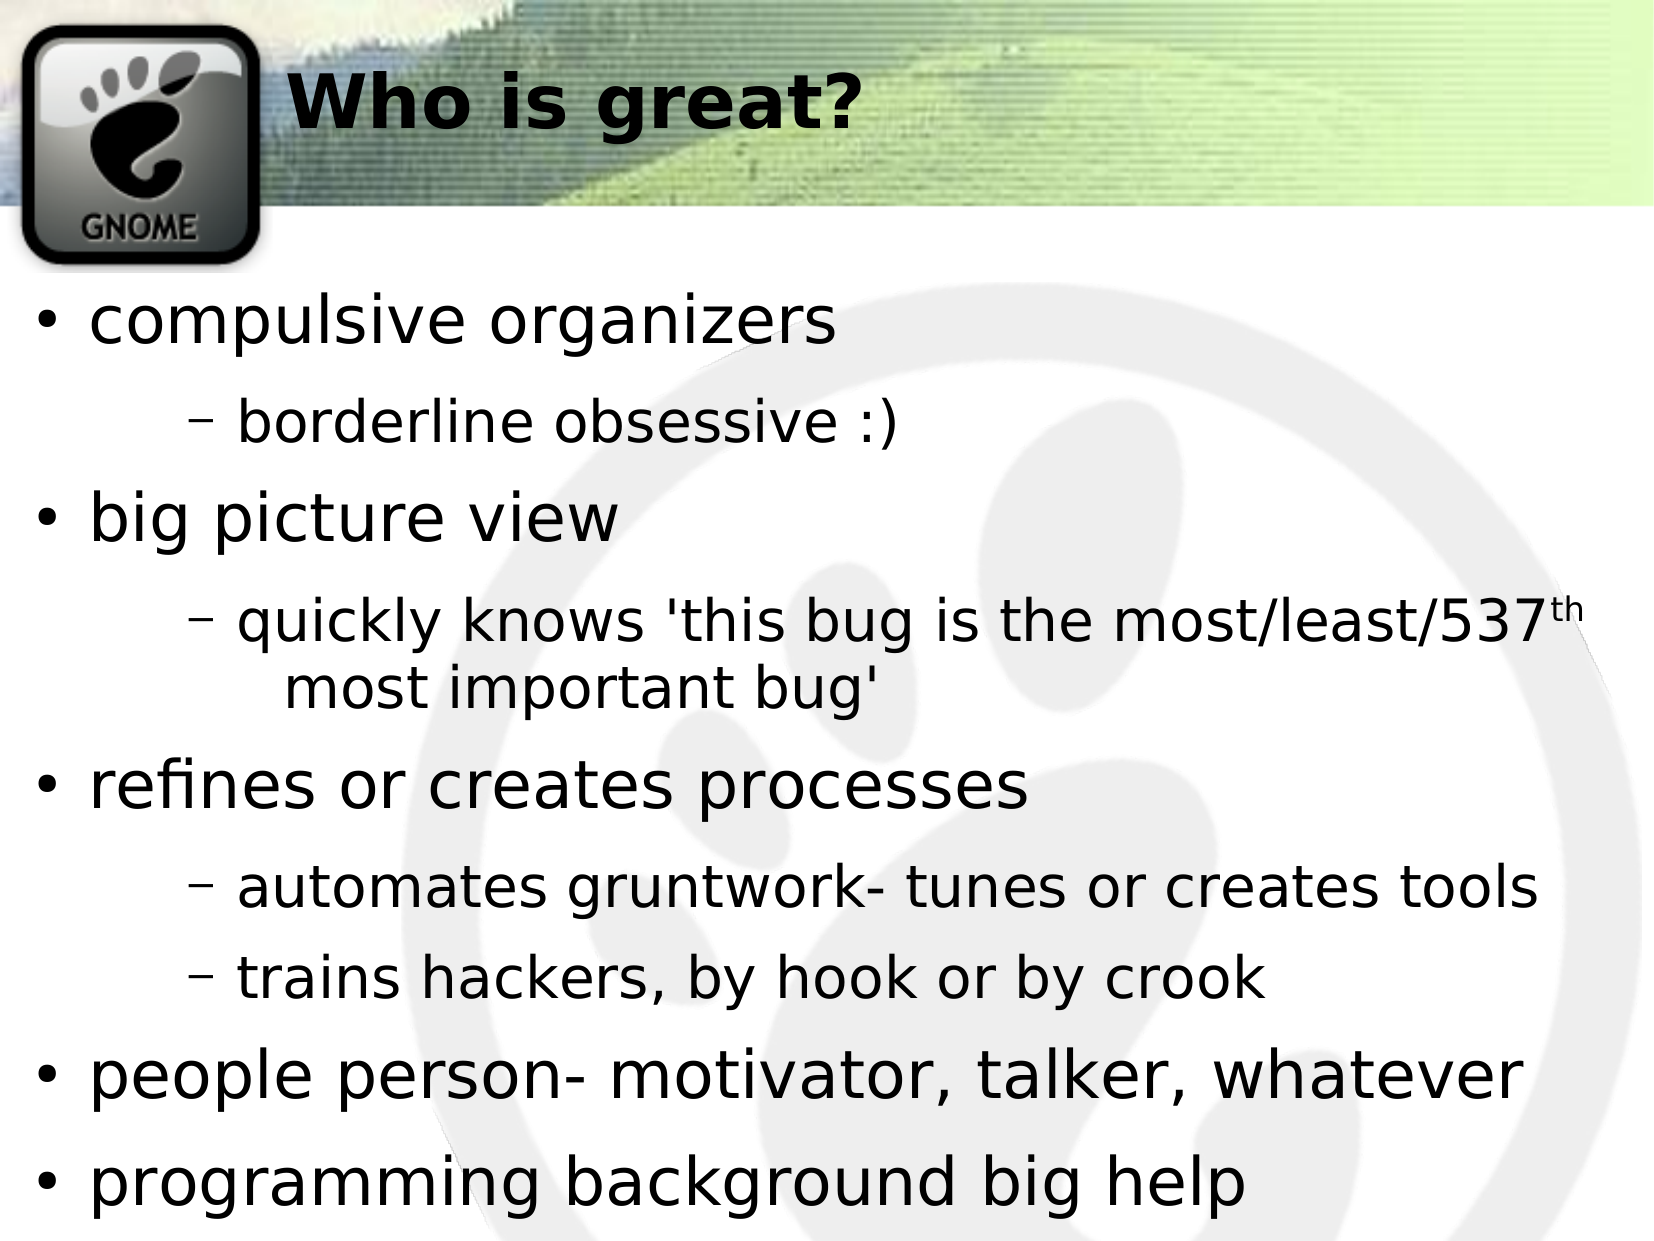

# Who is great?
compulsive organizers
borderline obsessive :)
big picture view
quickly knows 'this bug is the most/least/537th most important bug'
refines or creates processes
automates gruntwork- tunes or creates tools
trains hackers, by hook or by crook
people person- motivator, talker, whatever
programming background big help